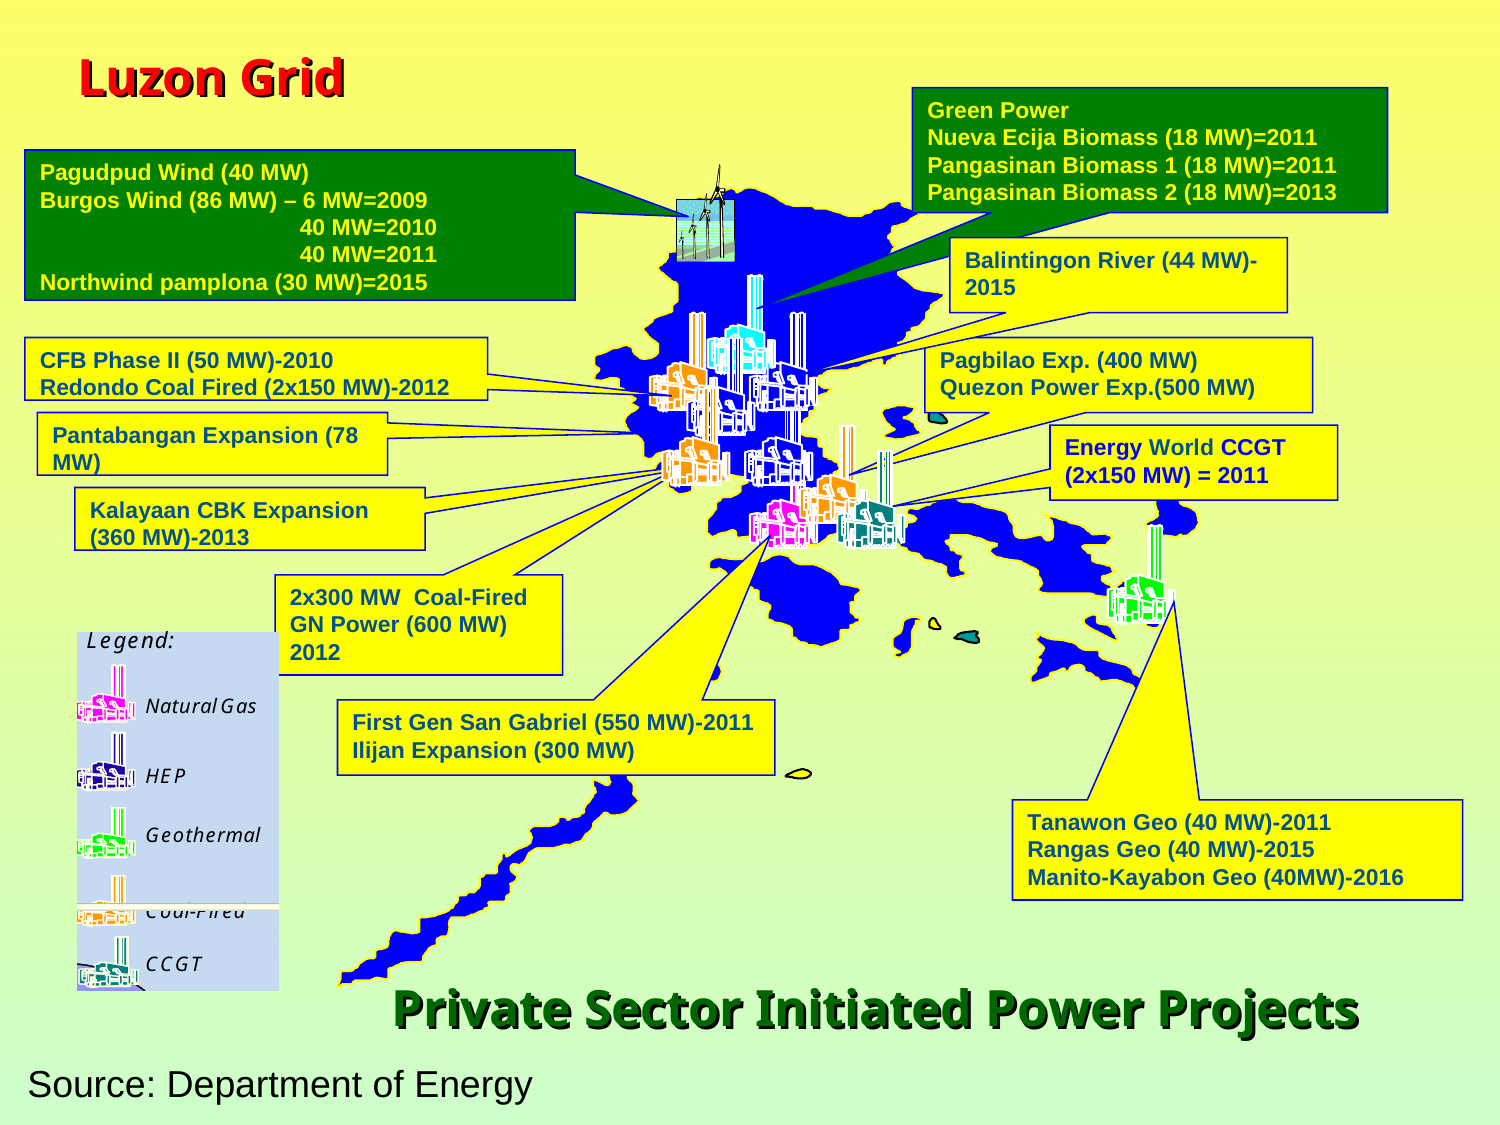

Luzon Grid
Green Power
Nueva Ecija Biomass (18 MW)=2011
Pangasinan Biomass 1 (18 MW)=2011
Pangasinan Biomass 2 (18 MW)=2013
Pagudpud Wind (40 MW)
Burgos Wind (86 MW) – 6 MW=2009
 40 MW=2010
 40 MW=2011
Northwind pamplona (30 MW)=2015
Balintingon River (44 MW)-2015
CFB Phase II (50 MW)-2010
Redondo Coal Fired (2x150 MW)-2012
Pagbilao Exp. (400 MW)
Quezon Power Exp.(500 MW)
Pantabangan Expansion (78 MW)
Energy World CCGT
(2x150 MW) = 2011
Kalayaan CBK Expansion (360 MW)-2013
2x300 MW Coal-Fired GN Power (600 MW)
2012
First Gen San Gabriel (550 MW)-2011
Ilijan Expansion (300 MW)
Tanawon Geo (40 MW)-2011
Rangas Geo (40 MW)-2015
Manito-Kayabon Geo (40MW)-2016
Private Sector Initiated Power Projects
Source: Department of Energy